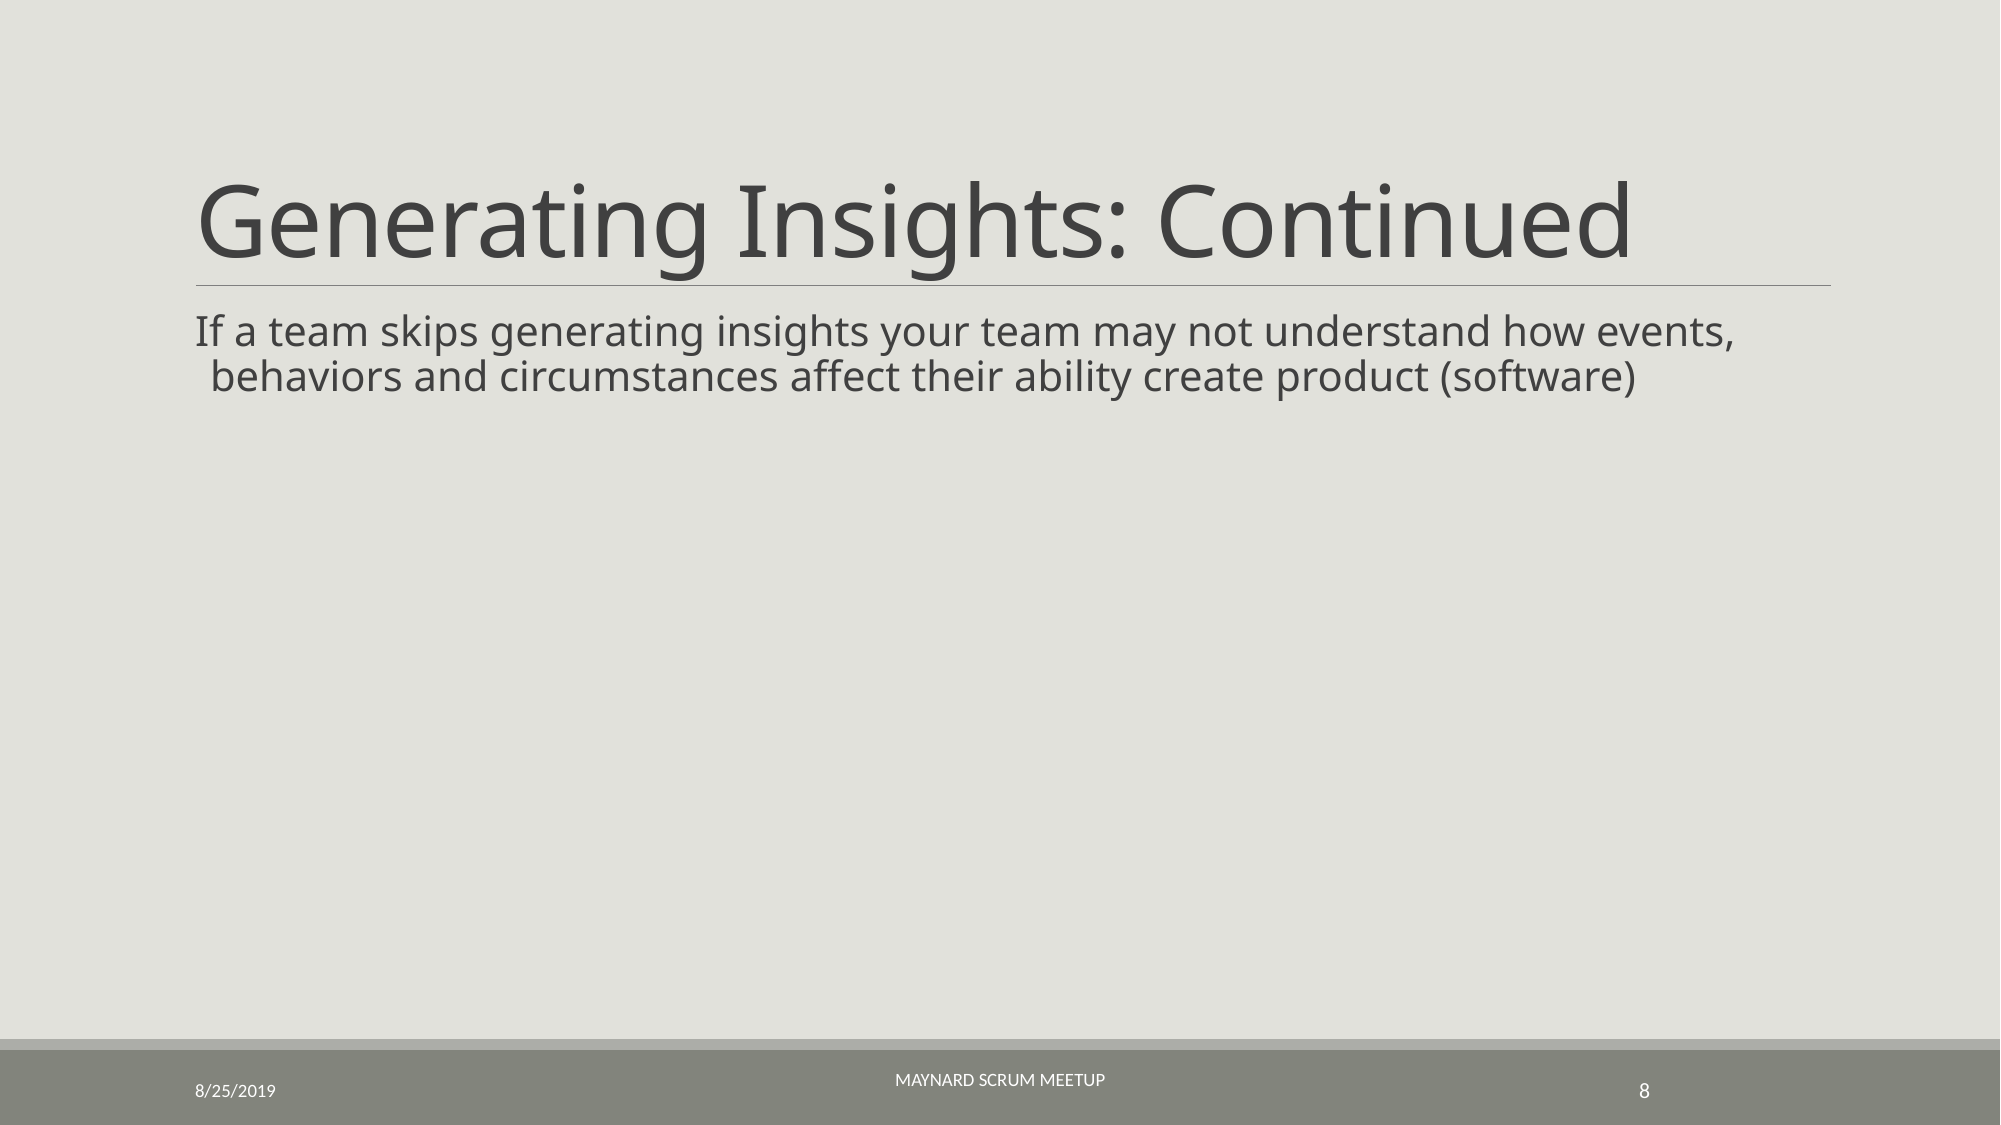

# Generating Insights: Continued
If a team skips generating insights your team may not understand how events, behaviors and circumstances affect their ability create product (software)
8/25/2019
Maynard Scrum meetup